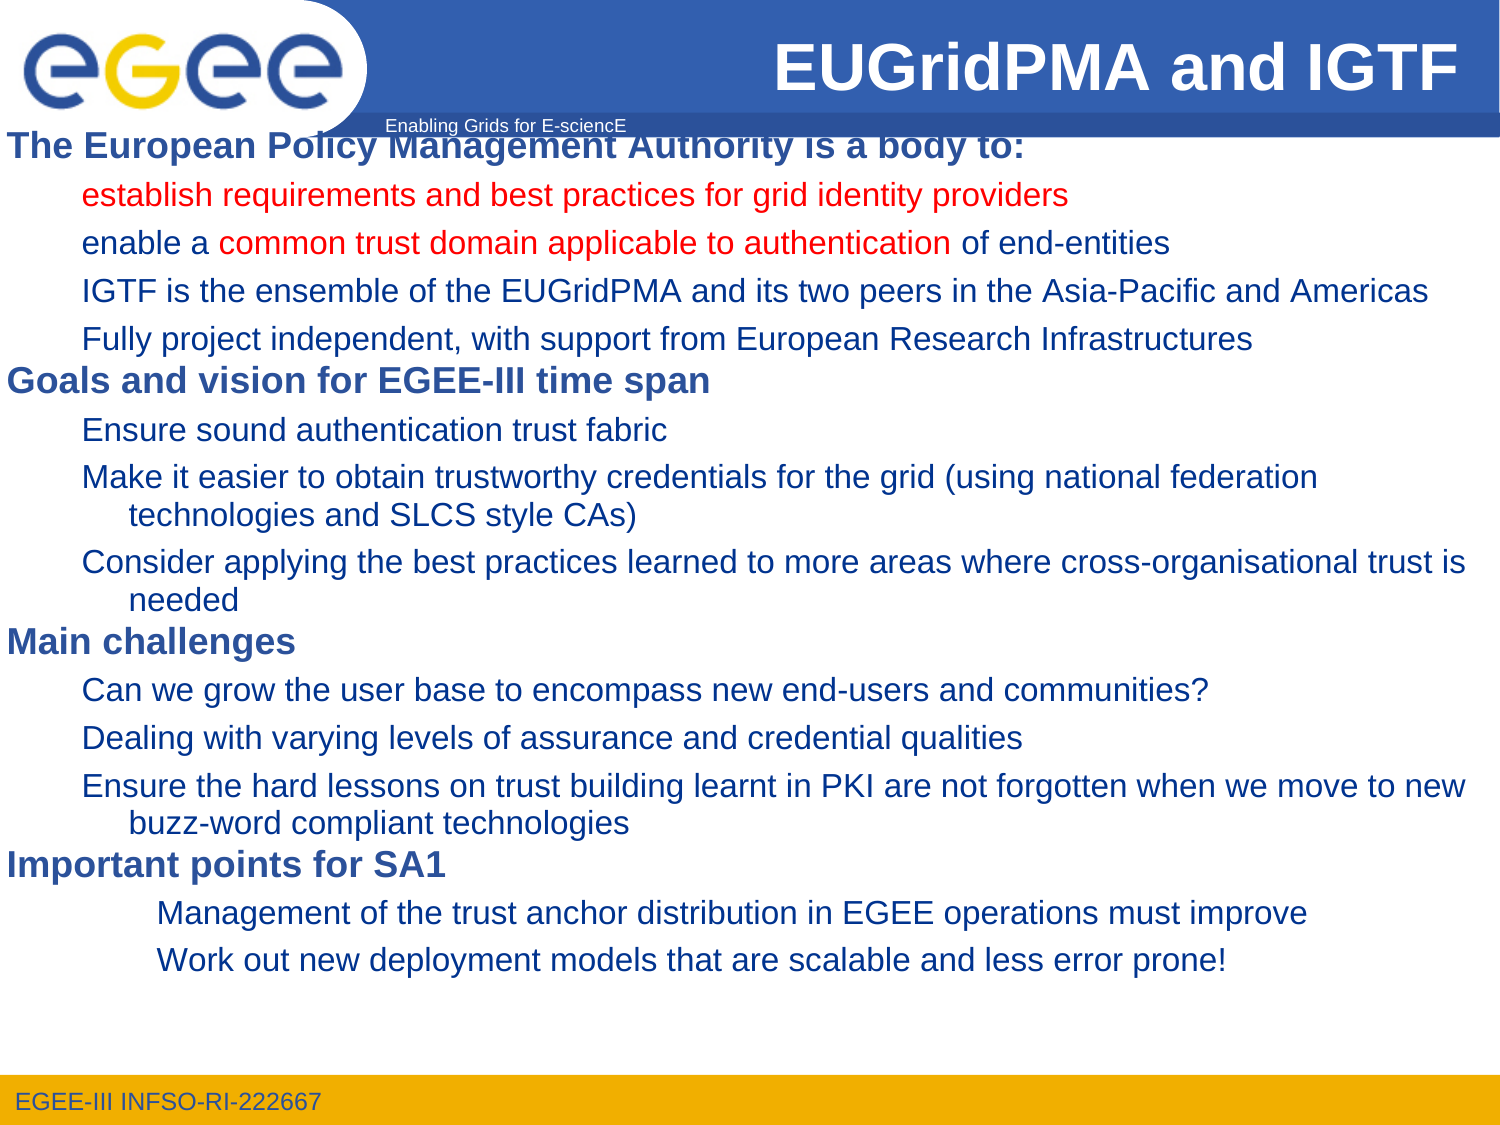

# EUGridPMA and IGTF
The European Policy Management Authority is a body to:
establish requirements and best practices for grid identity providers
enable a common trust domain applicable to authentication of end-entities
IGTF is the ensemble of the EUGridPMA and its two peers in the Asia-Pacific and Americas
Fully project independent, with support from European Research Infrastructures
Goals and vision for EGEE-III time span
Ensure sound authentication trust fabric
Make it easier to obtain trustworthy credentials for the grid (using national federation technologies and SLCS style CAs)
Consider applying the best practices learned to more areas where cross-organisational trust is needed
Main challenges
Can we grow the user base to encompass new end-users and communities?
Dealing with varying levels of assurance and credential qualities
Ensure the hard lessons on trust building learnt in PKI are not forgotten when we move to new buzz-word compliant technologies
Important points for SA1
Management of the trust anchor distribution in EGEE operations must improve
Work out new deployment models that are scalable and less error prone!